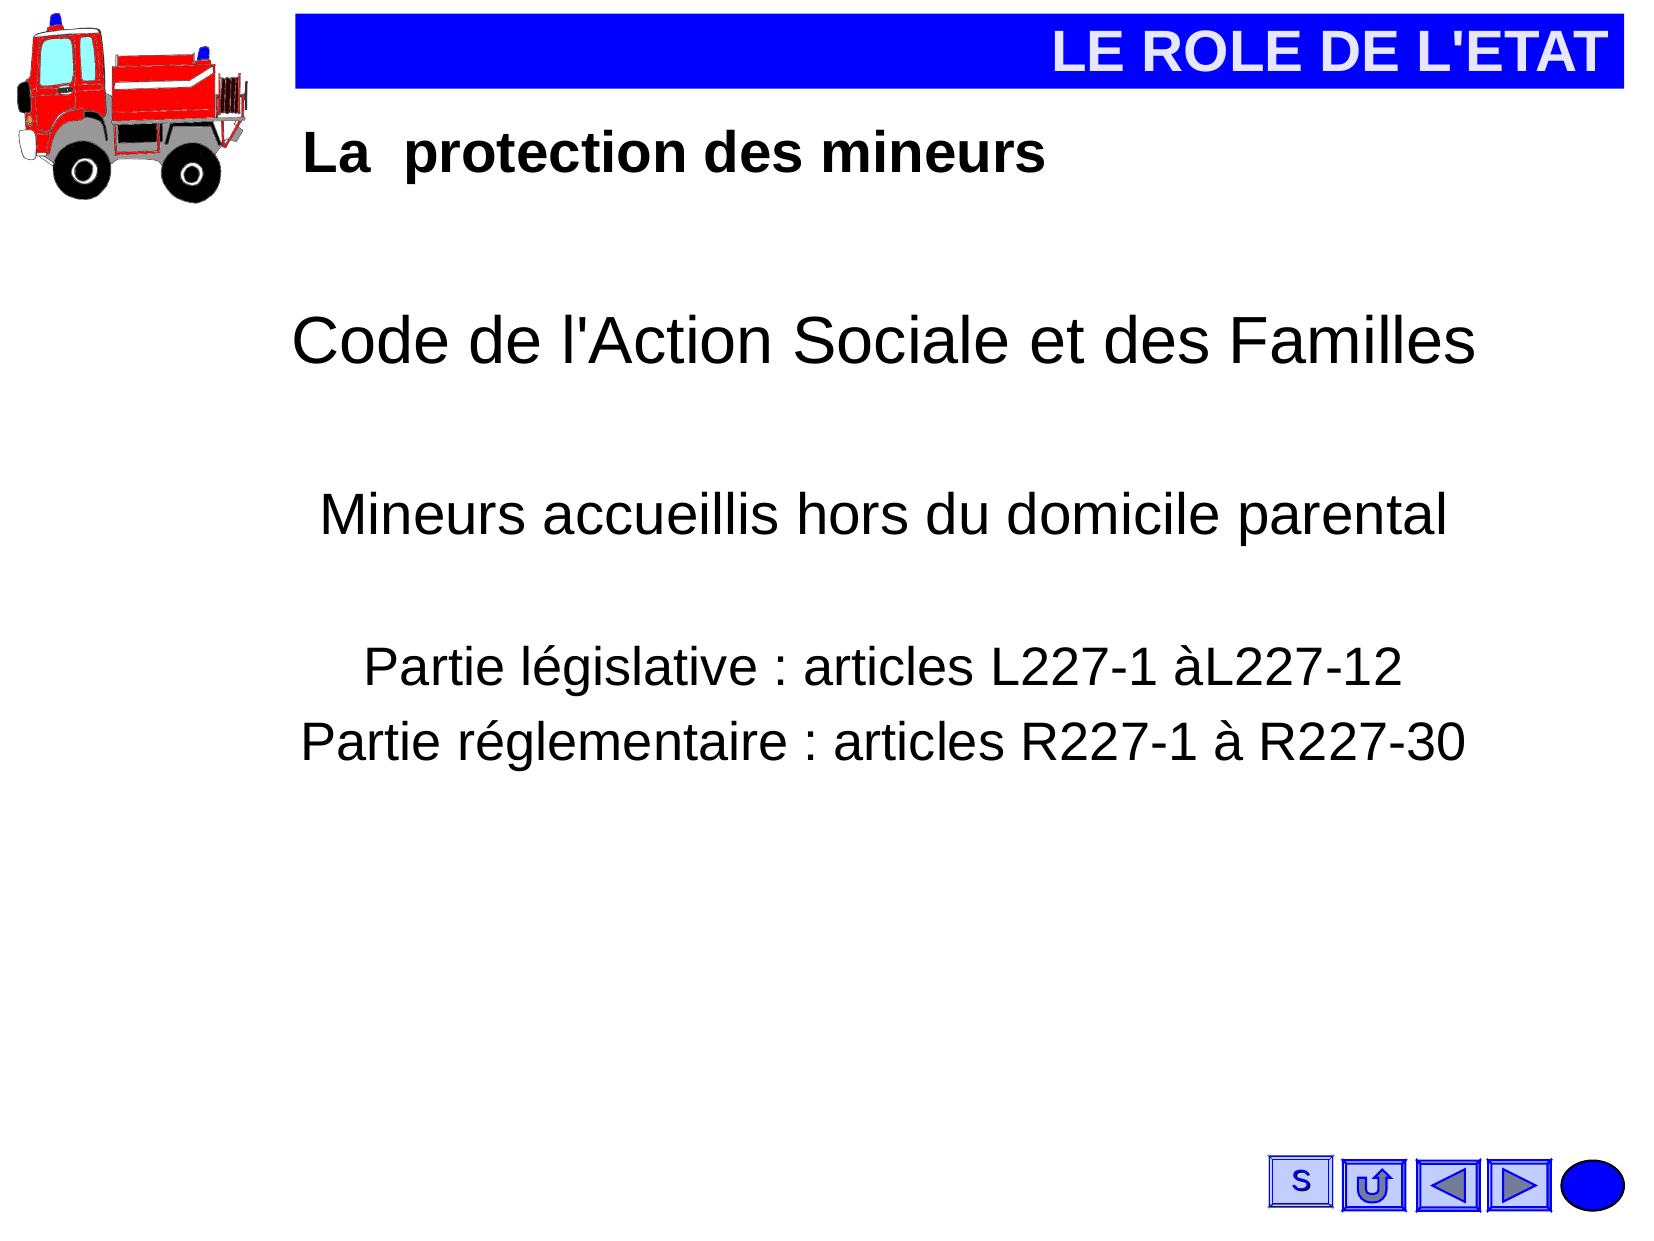

LE ROLE DE L'ETAT
La protection des mineurs
# Code de l'Action Sociale et des Familles
Mineurs accueillis hors du domicile parental
Partie législative : articles L227-1 àL227-12
Partie réglementaire : articles R227-1 à R227-30